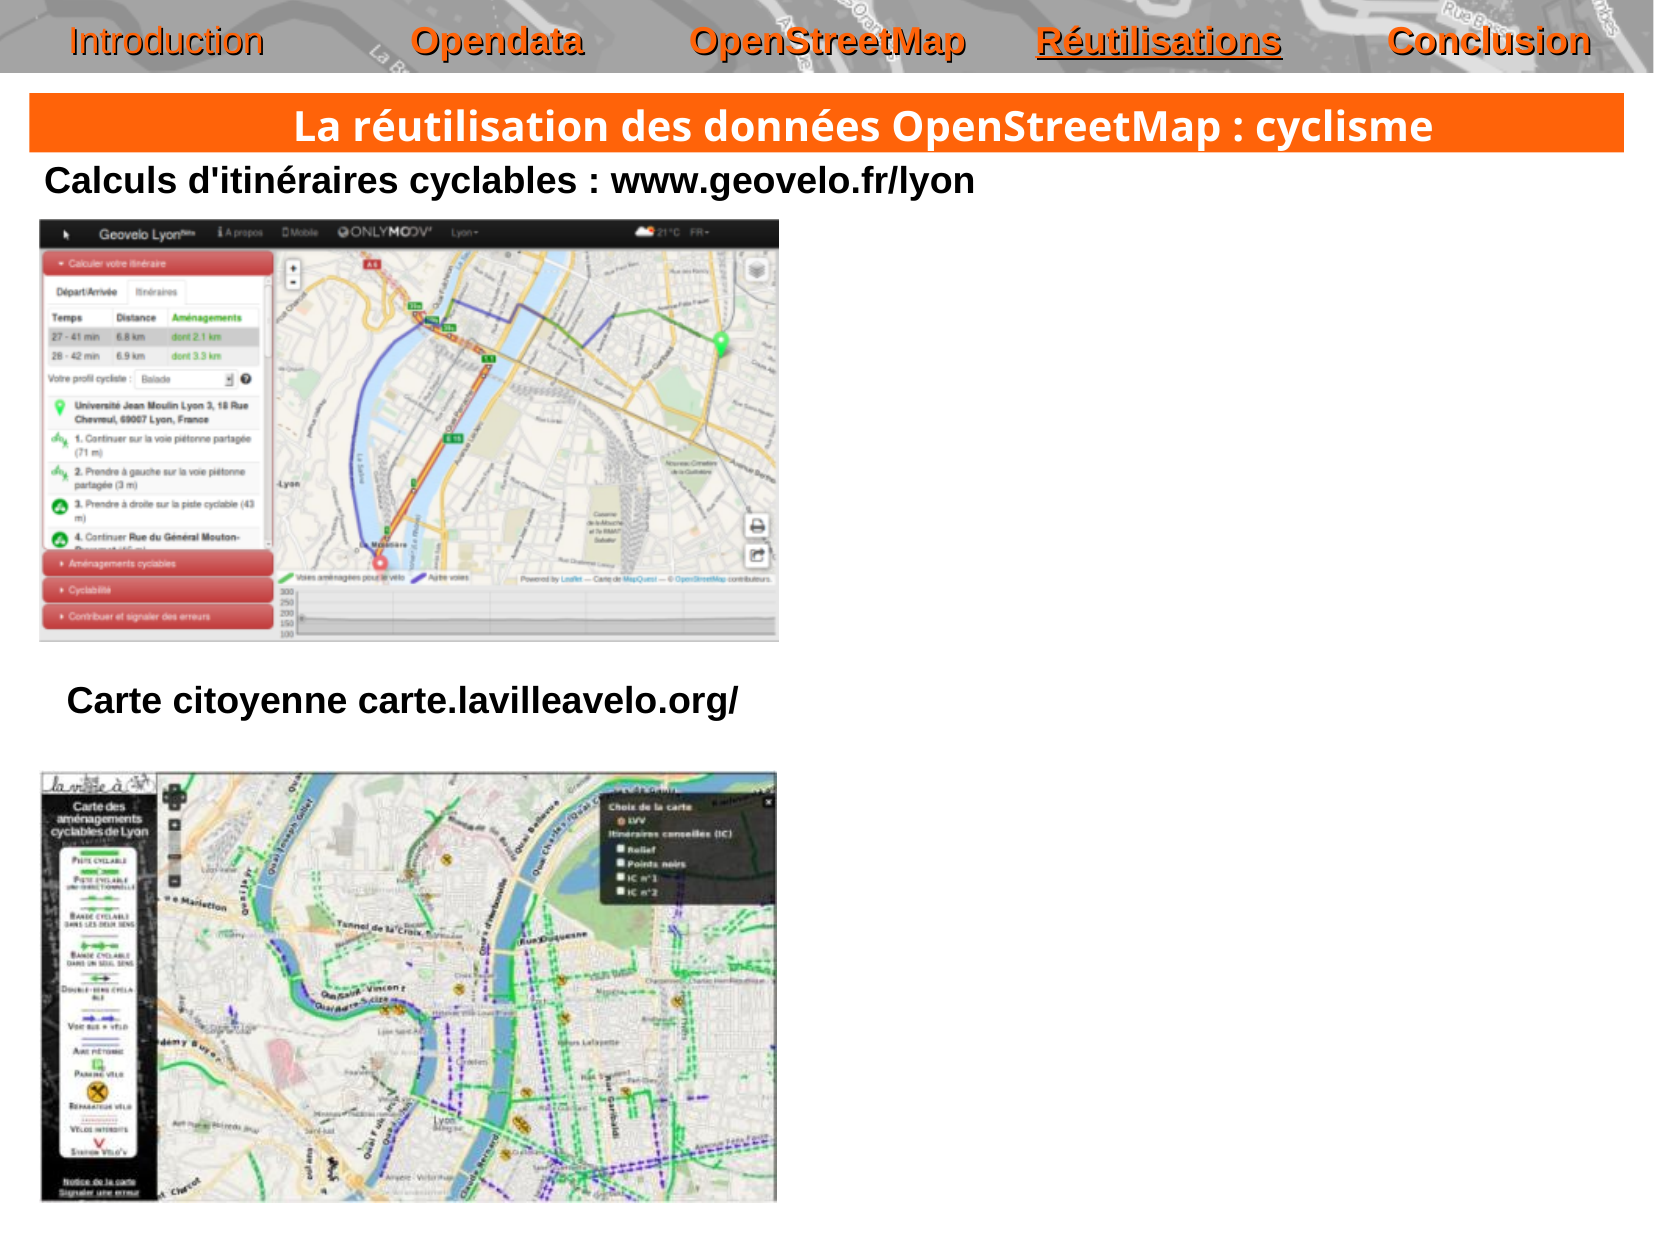

| Introduction | Opendata | OpenStreetMap | Réutilisations | Conclusion |
| --- | --- | --- | --- | --- |
La réutilisation des données OpenStreetMap : cyclisme
Calculs d'itinéraires cyclables : www.geovelo.fr/lyon
Carte citoyenne carte.lavilleavelo.org/